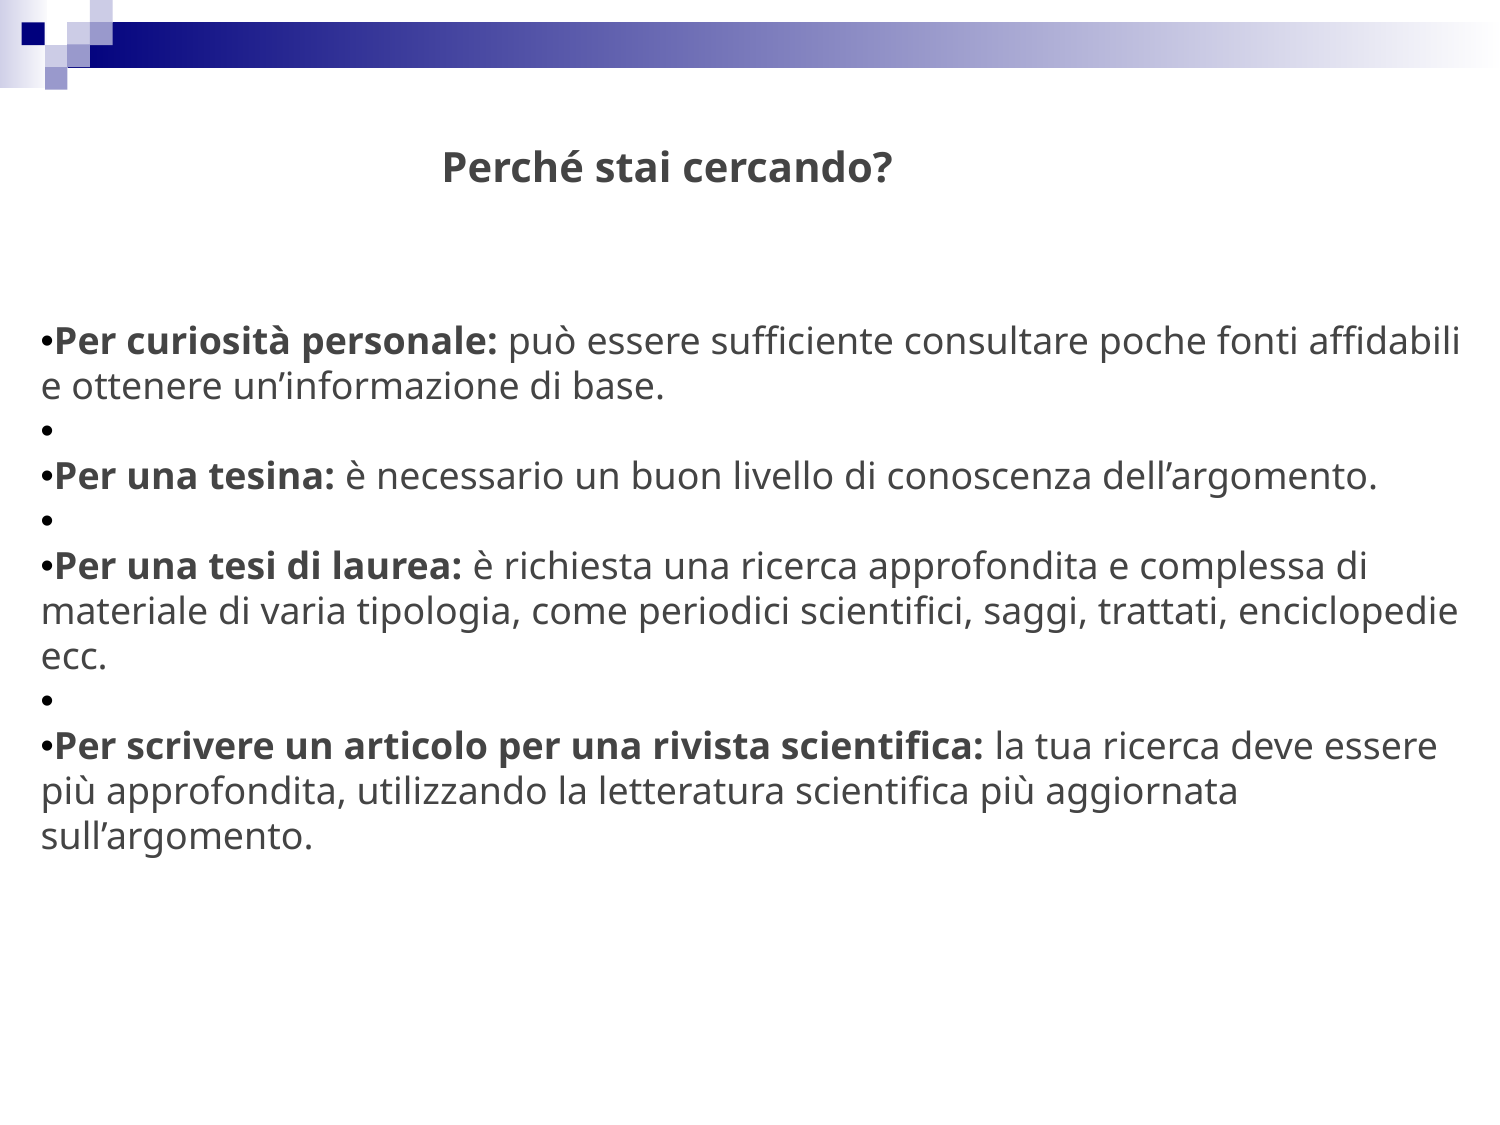

Perché stai cercando?
Per curiosità personale: può essere sufficiente consultare poche fonti affidabili e ottenere un’informazione di base.
Per una tesina: è necessario un buon livello di conoscenza dell’argomento.
Per una tesi di laurea: è richiesta una ricerca approfondita e complessa di materiale di varia tipologia, come periodici scientifici, saggi, trattati, enciclopedie ecc.
Per scrivere un articolo per una rivista scientifica: la tua ricerca deve essere più approfondita, utilizzando la letteratura scientifica più aggiornata sull’argomento.